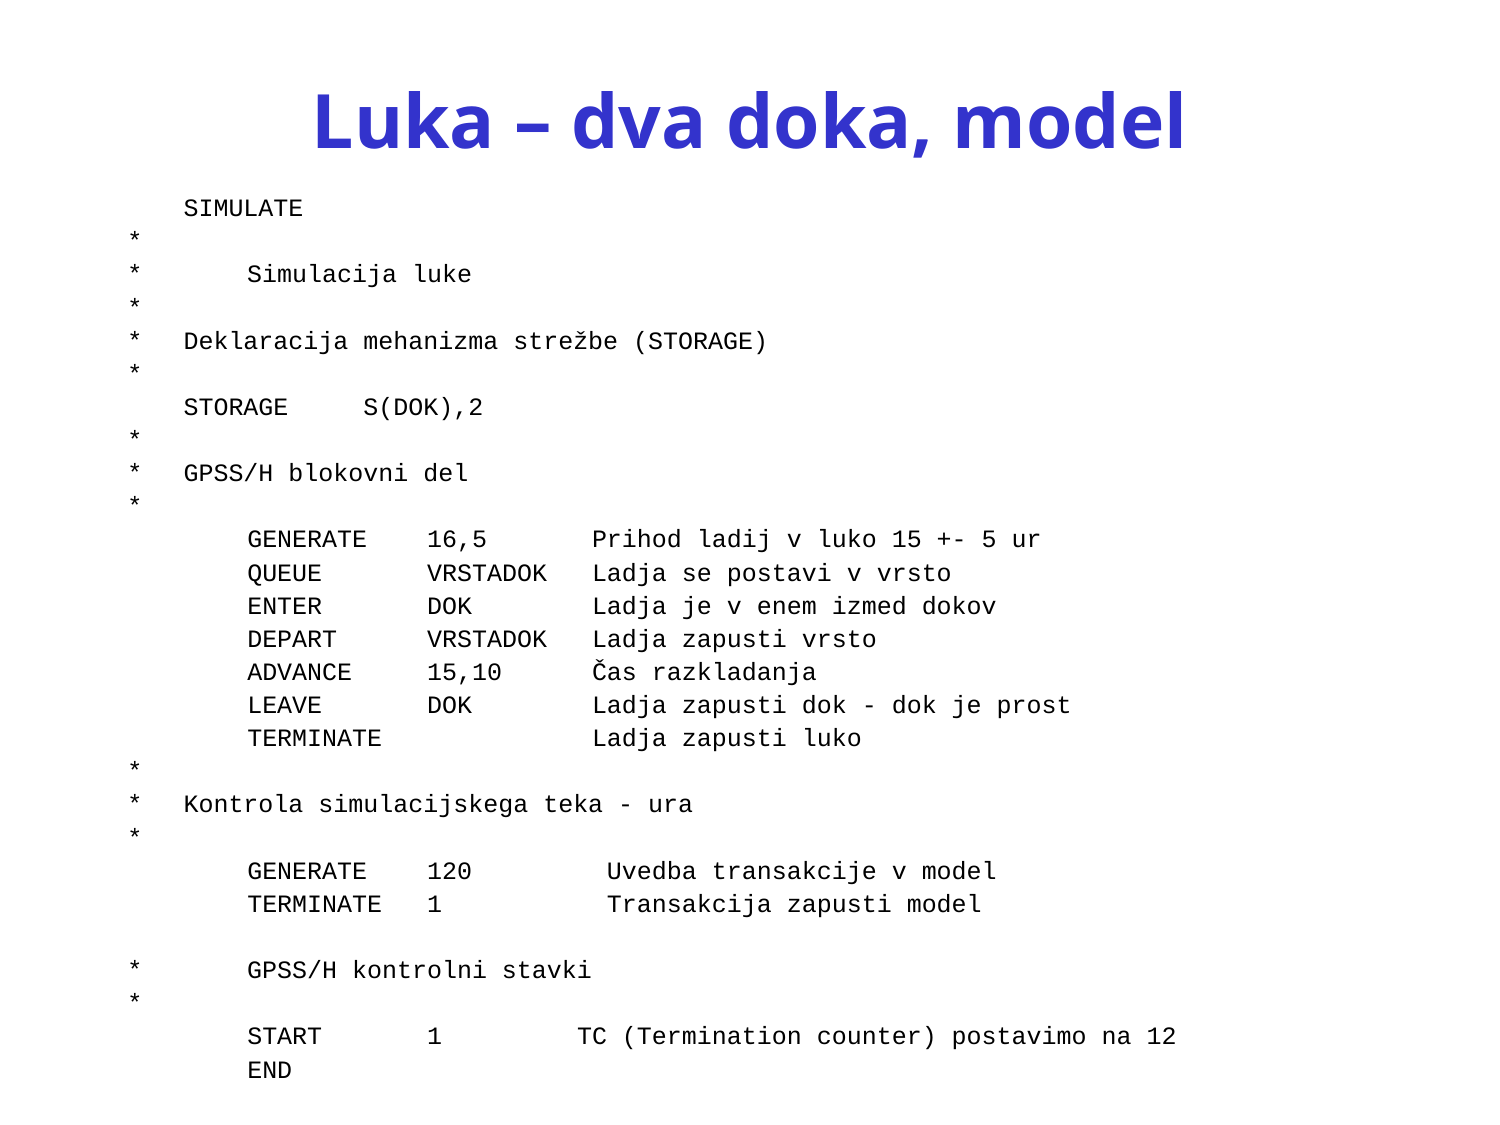

# Luka – dva doka, model
	SIMULATE
*
* Simulacija luke
*
*	Deklaracija mehanizma strežbe (STORAGE)
*
	STORAGE S(DOK),2
*
*	GPSS/H blokovni del
*
 GENERATE 16,5 Prihod ladij v luko 15 +- 5 ur
 QUEUE VRSTADOK Ladja se postavi v vrsto
 ENTER DOK Ladja je v enem izmed dokov
 DEPART VRSTADOK Ladja zapusti vrsto
 ADVANCE 15,10 Čas razkladanja
 LEAVE DOK Ladja zapusti dok - dok je prost
 TERMINATE Ladja zapusti luko
*
*	Kontrola simulacijskega teka - ura
*
 GENERATE 120 Uvedba transakcije v model
 TERMINATE 1 Transakcija zapusti model
* GPSS/H kontrolni stavki
*
 START 1 TC (Termination counter) postavimo na 12
 END